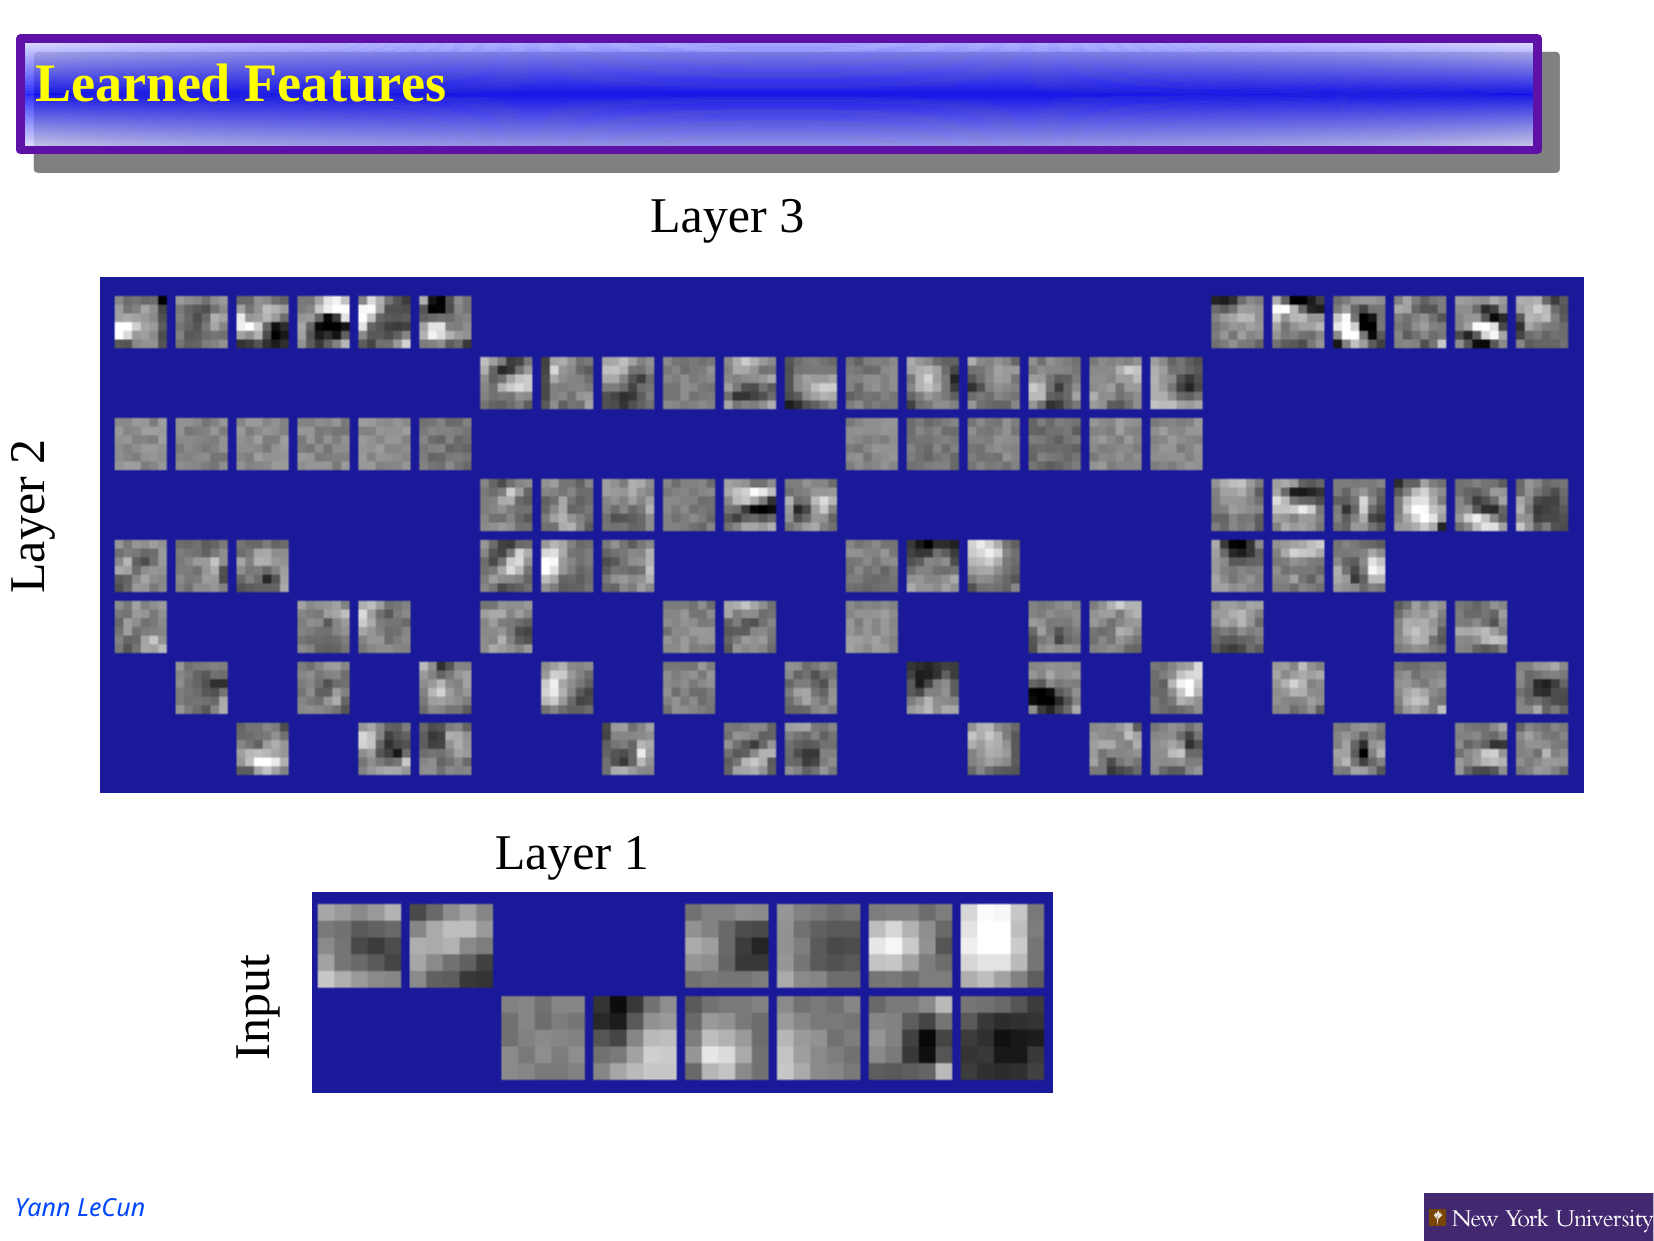

Learned Features
Layer 3
Layer 2
Layer 1
Input